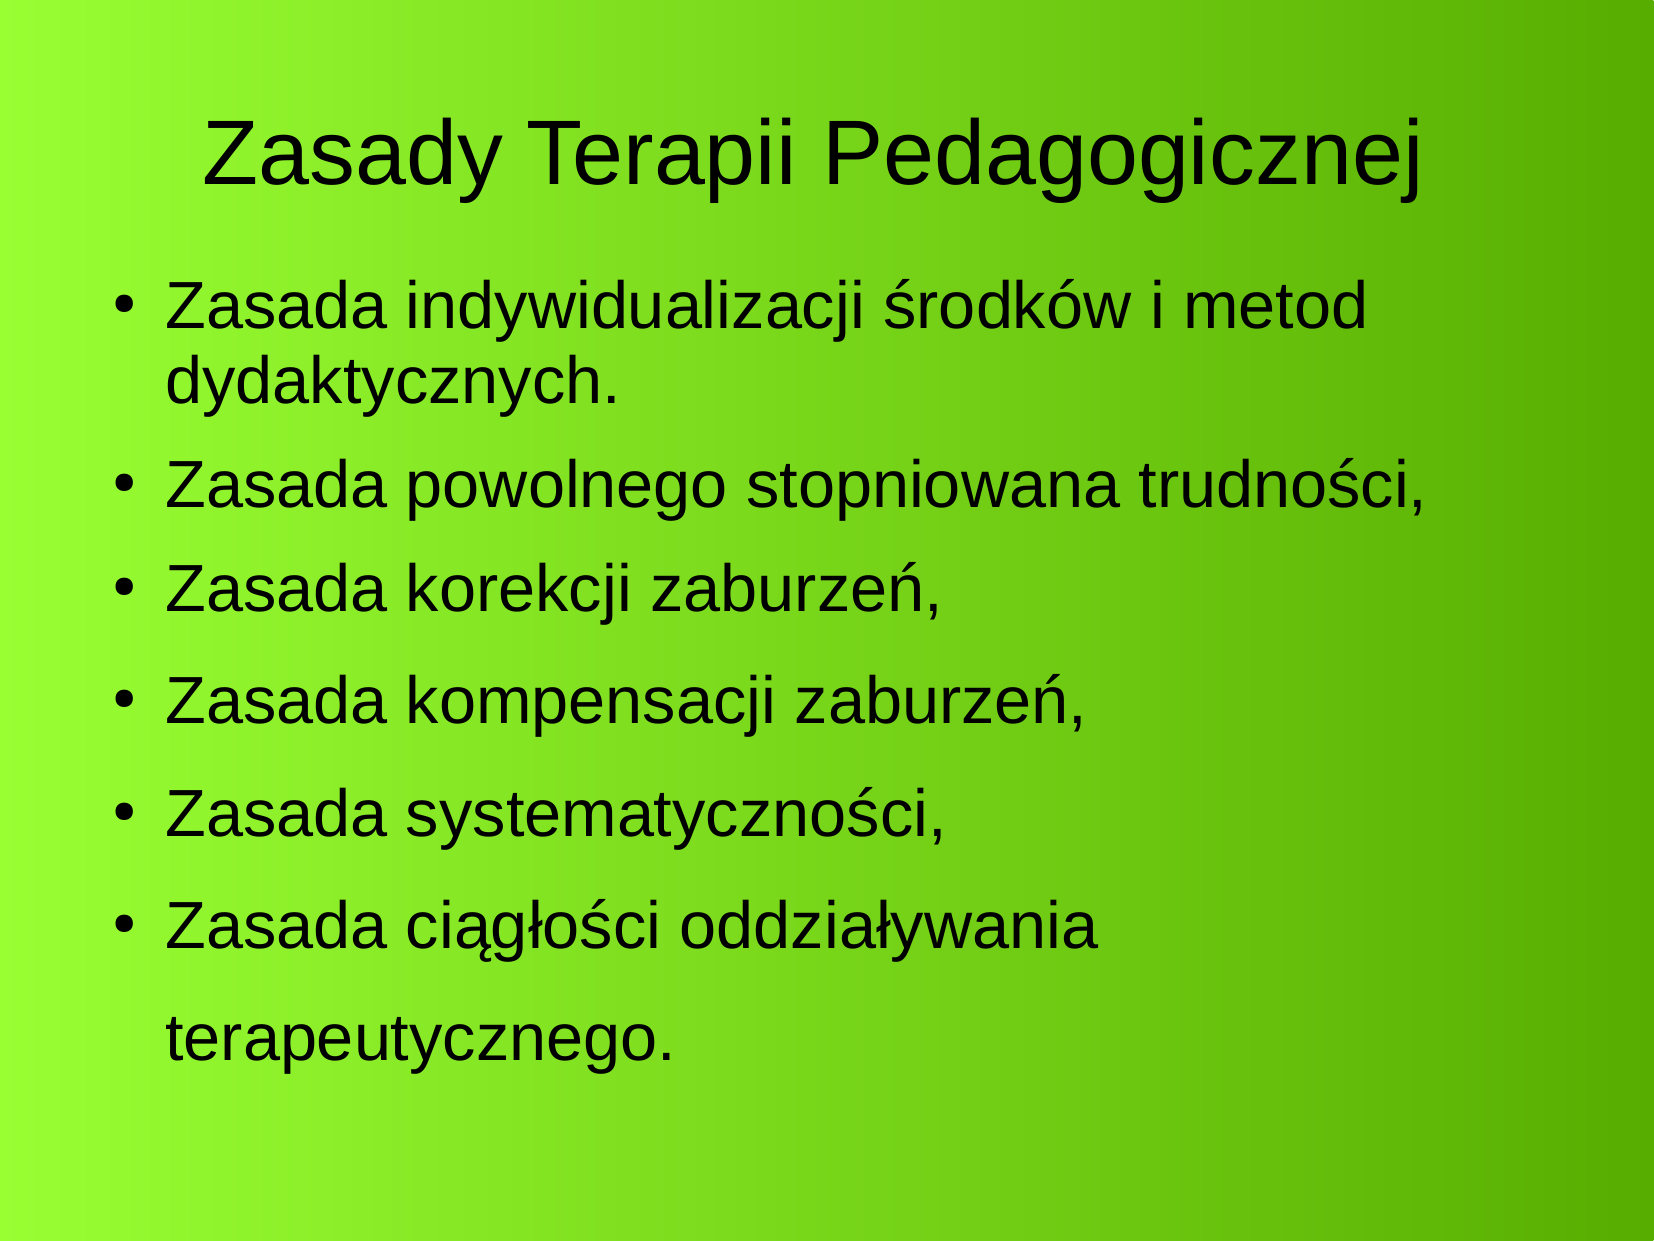

# Zasady Terapii Pedagogicznej
Zasada indywidualizacji środków i metod dydaktycznych.
Zasada powolnego stopniowana trudności,
Zasada korekcji zaburzeń,
Zasada kompensacji zaburzeń,
Zasada systematyczności,
Zasada ciągłości oddziaływania terapeutycznego.